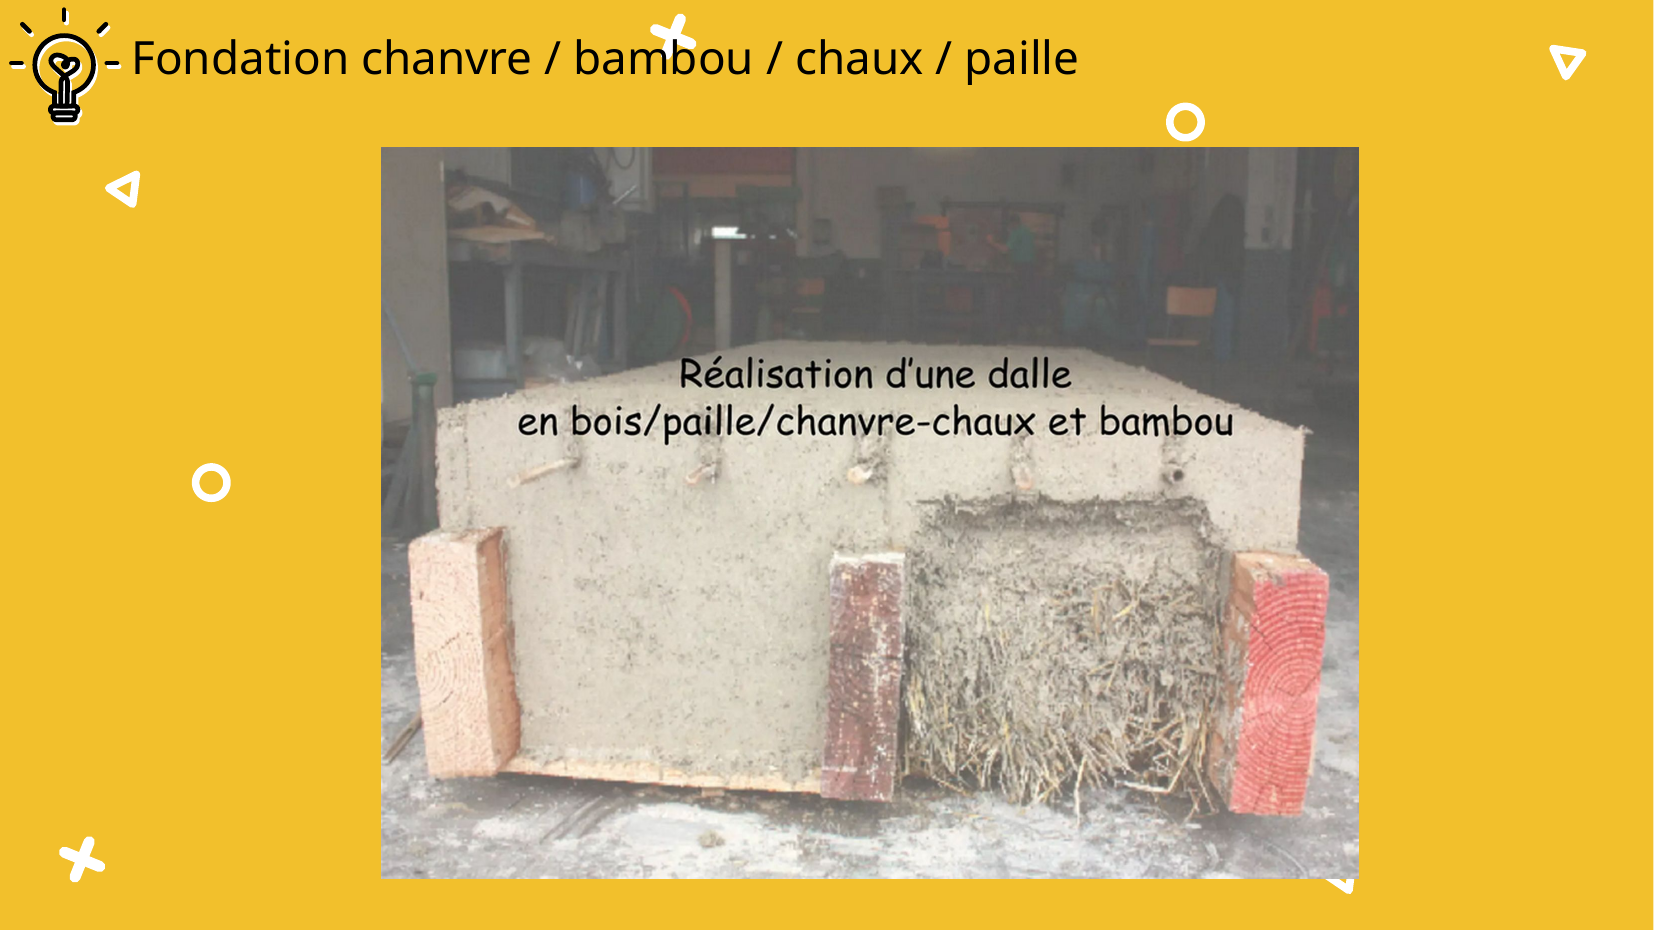

# Fondation chanvre / bambou / chaux / paille